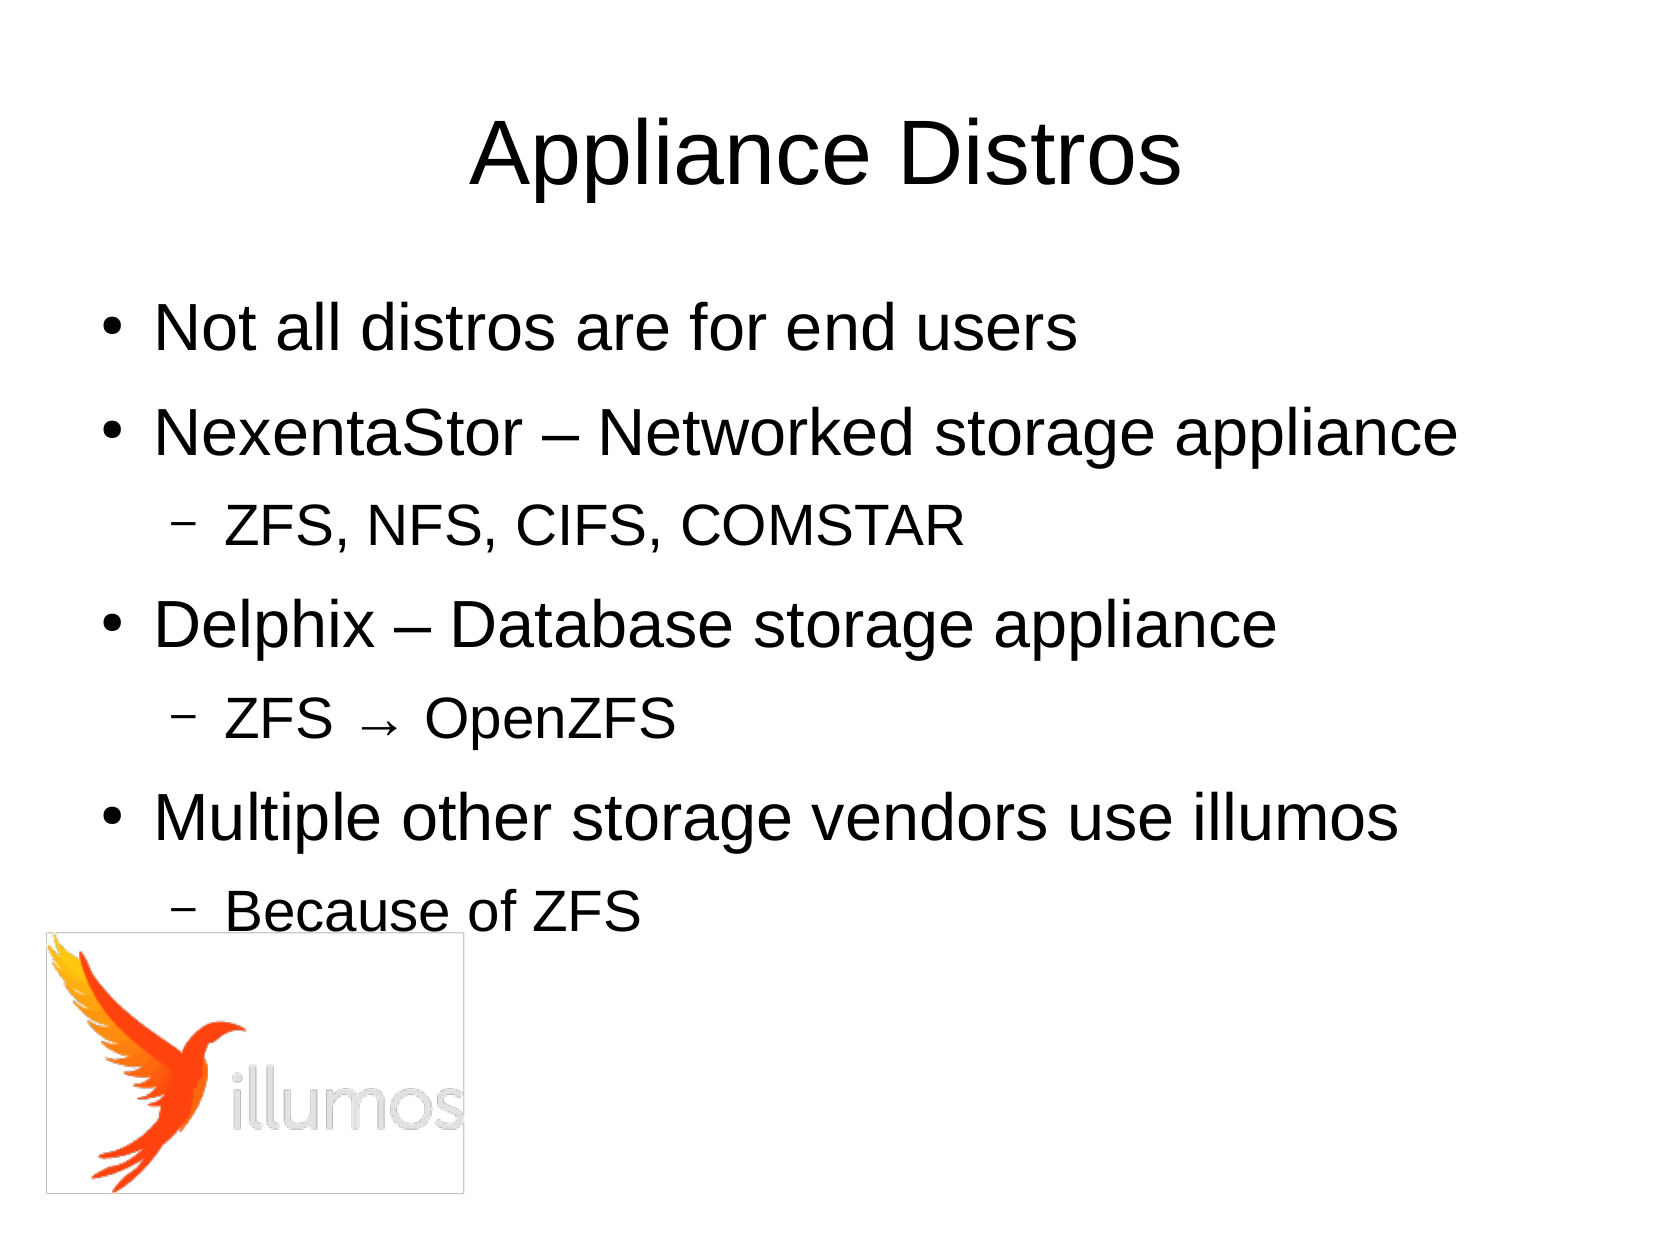

# Appliance Distros
Not all distros are for end users
NexentaStor – Networked storage appliance
ZFS, NFS, CIFS, COMSTAR
Delphix – Database storage appliance
ZFS → OpenZFS
Multiple other storage vendors use illumos
Because of ZFS